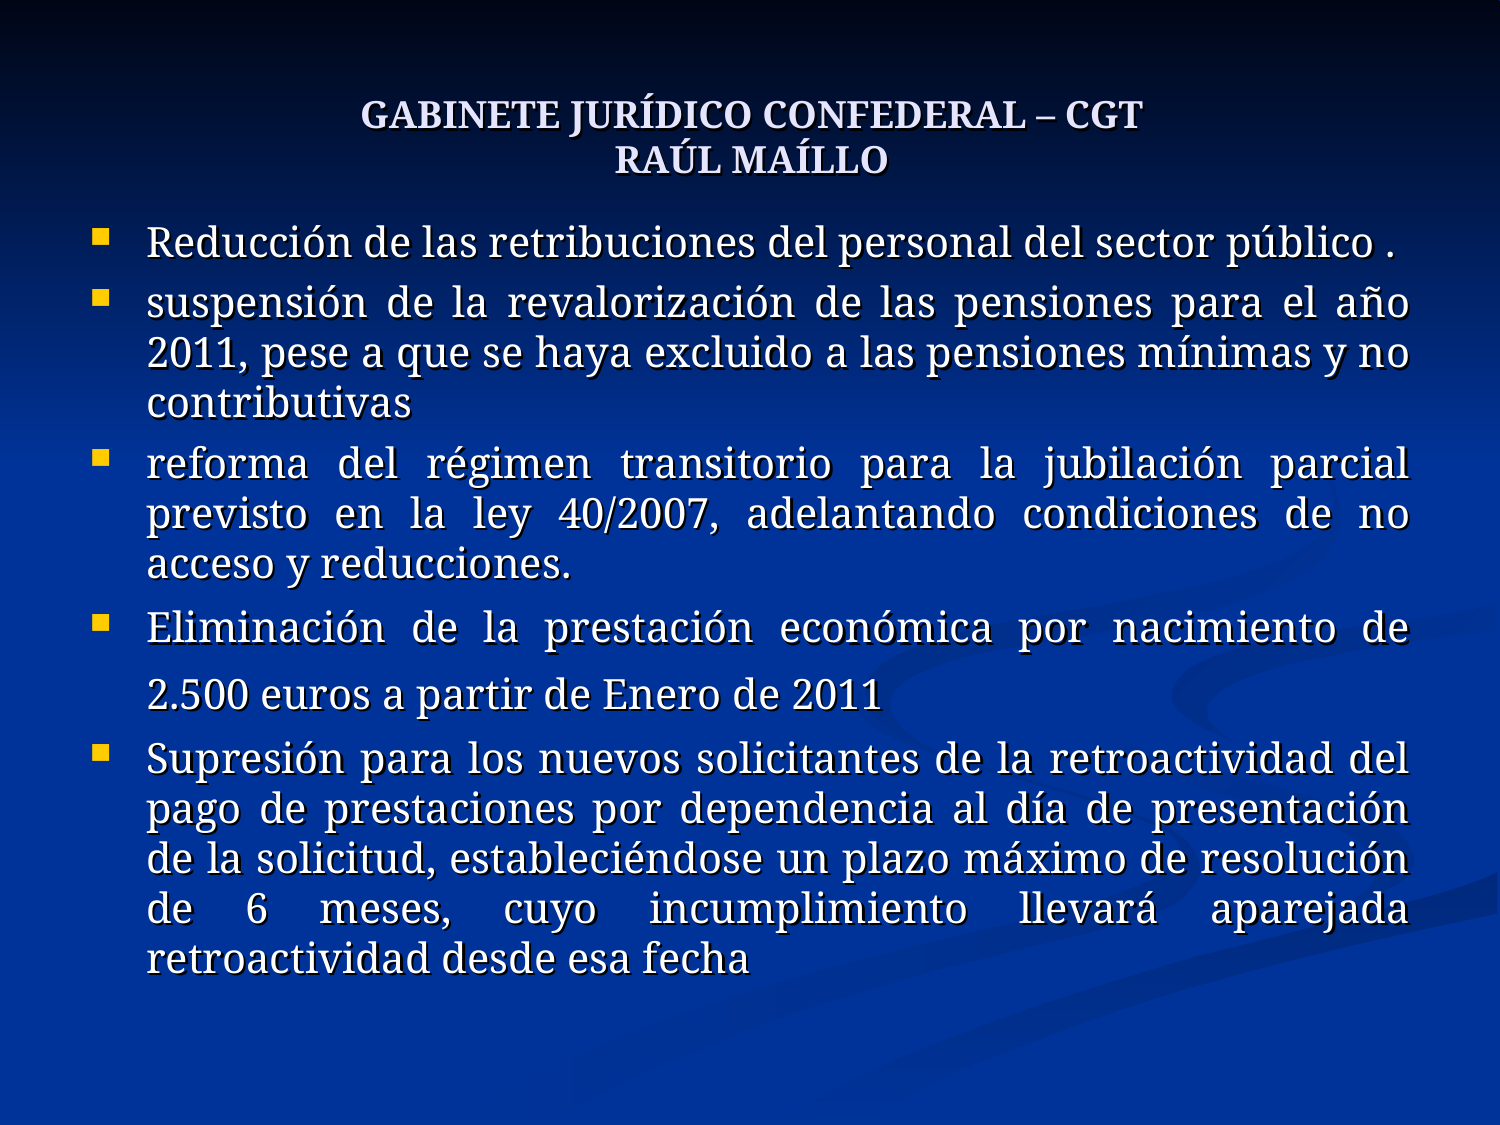

# GABINETE JURÍDICO CONFEDERAL – CGT RAÚL MAÍLLO
Reducción de las retribuciones del personal del sector público .
suspensión de la revalorización de las pensiones para el año 2011, pese a que se haya excluido a las pensiones mínimas y no contributivas
reforma del régimen transitorio para la jubilación parcial previsto en la ley 40/2007, adelantando condiciones de no acceso y reducciones.
Eliminación de la prestación económica por nacimiento de 2.500 euros a partir de Enero de 2011
Supresión para los nuevos solicitantes de la retroactividad del pago de prestaciones por dependencia al día de presentación de la solicitud, estableciéndose un plazo máximo de resolución de 6 meses, cuyo incumplimiento llevará aparejada retroactividad desde esa fecha